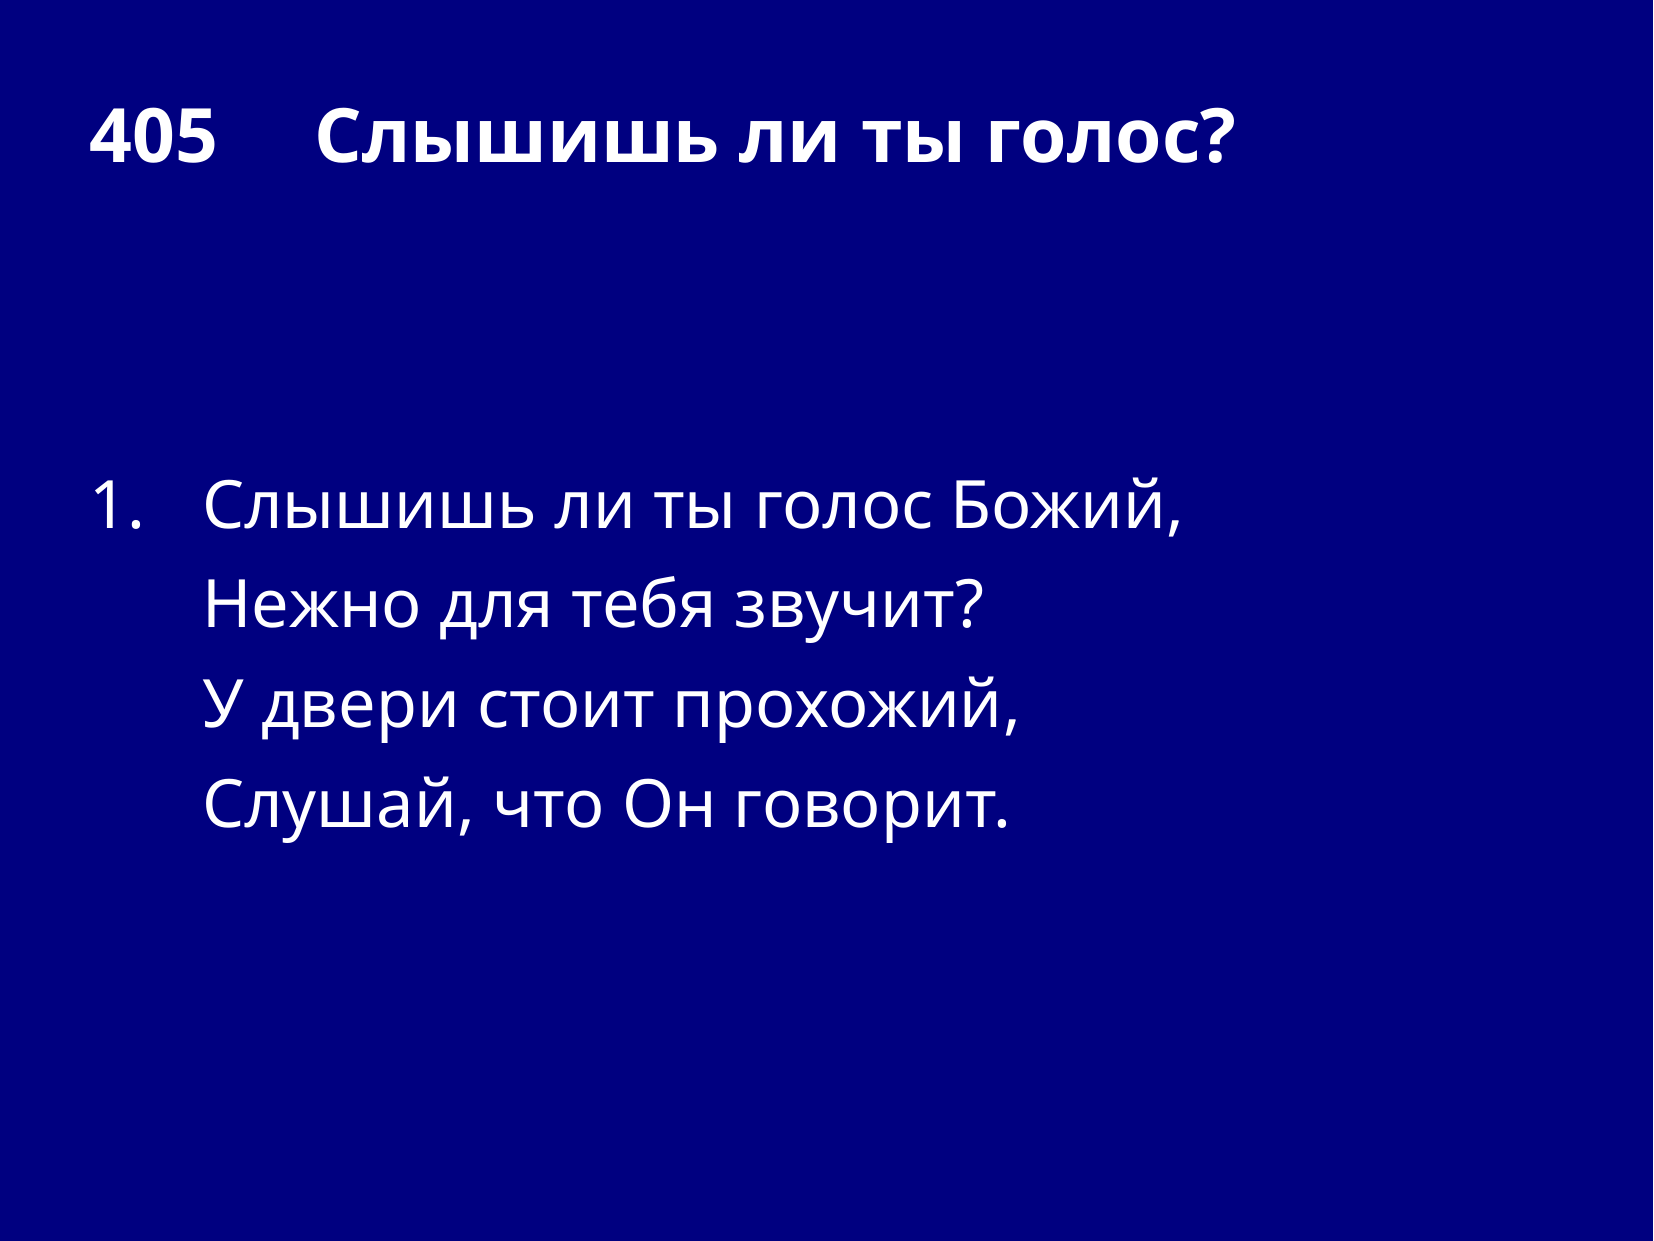

405	Слышишь ли ты голос?
1.	Слышишь ли ты голос Божий,
	Нежно для тебя звучит?
	У двери стоит прохожий,
	Слушай, что Он говорит.